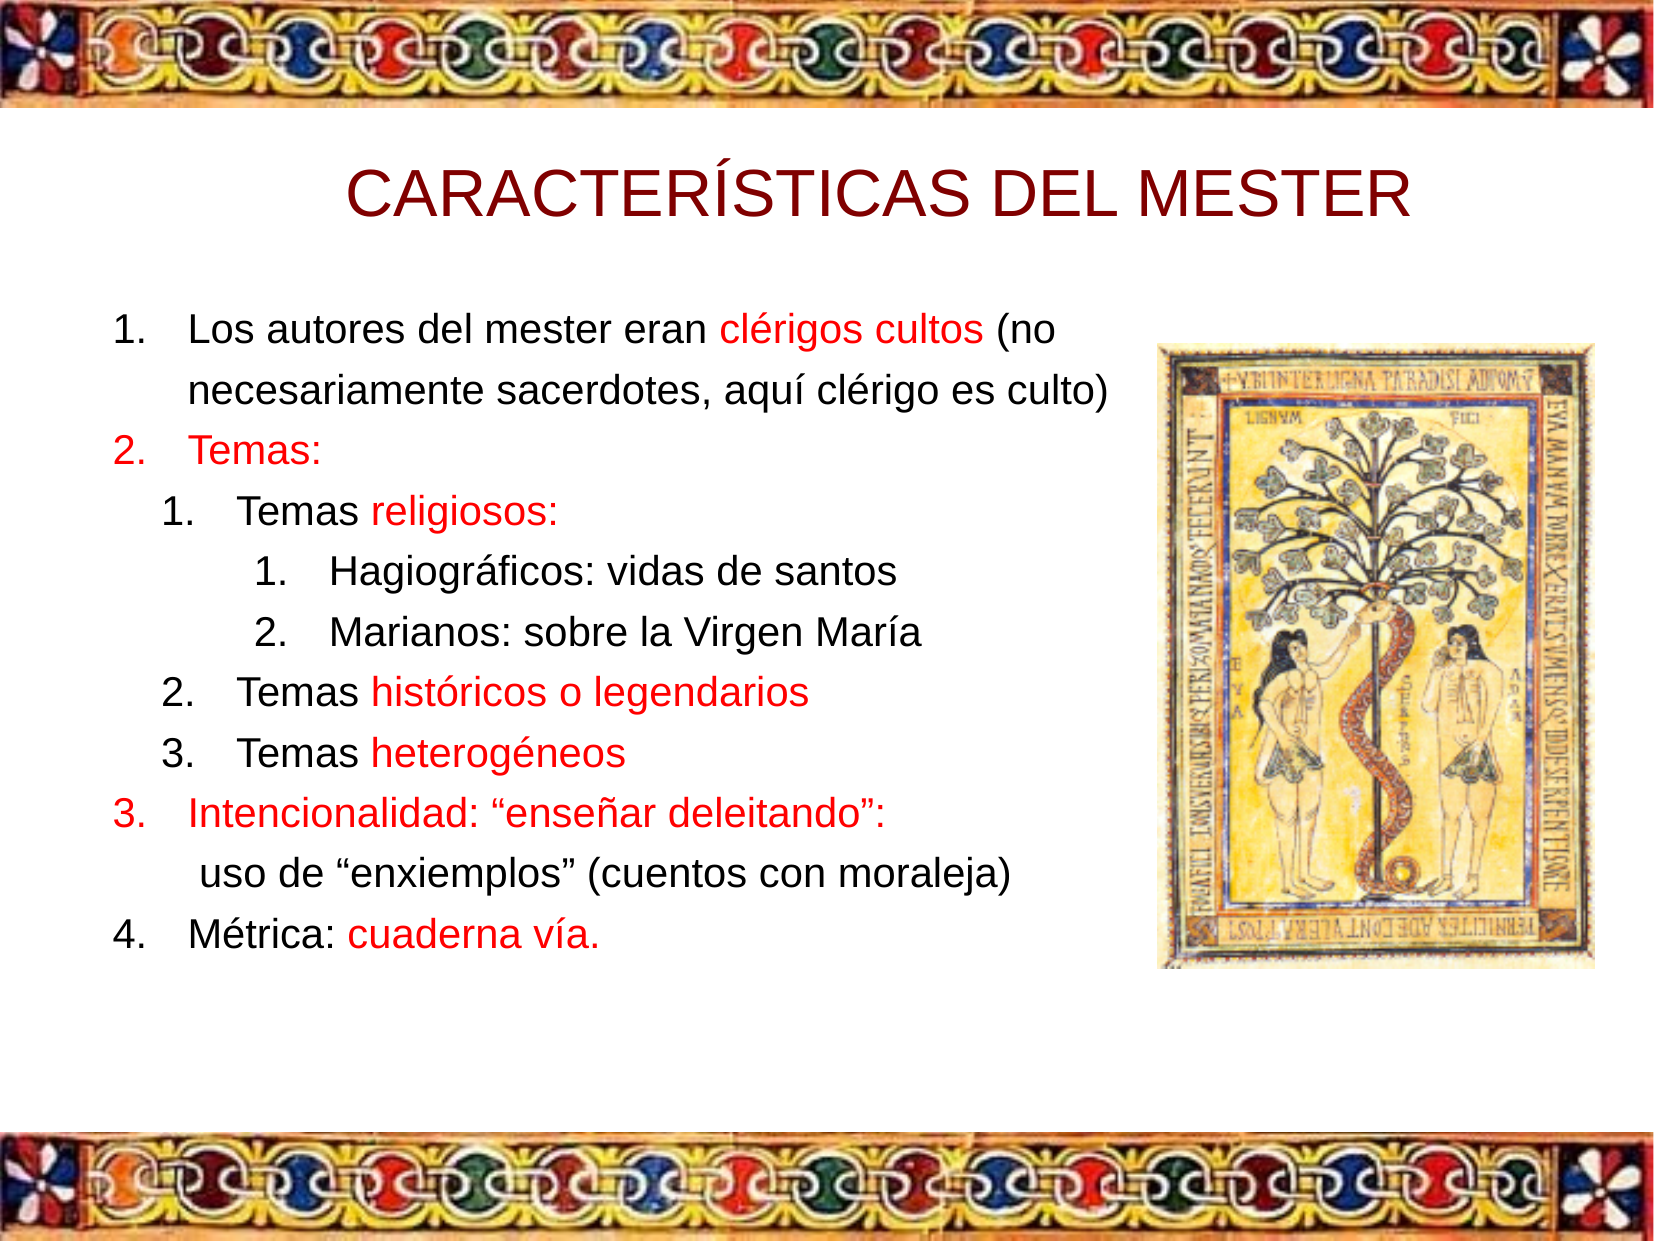

# CARACTERÍSTICAS DEL MESTER
Los autores del mester eran clérigos cultos (no
necesariamente sacerdotes, aquí clérigo es culto)
Temas:
Temas religiosos:
Hagiográficos: vidas de santos
Marianos: sobre la Virgen María
Temas históricos o legendarios
Temas heterogéneos
Intencionalidad: “enseñar deleitando”:
 uso de “enxiemplos” (cuentos con moraleja)
Métrica: cuaderna vía.